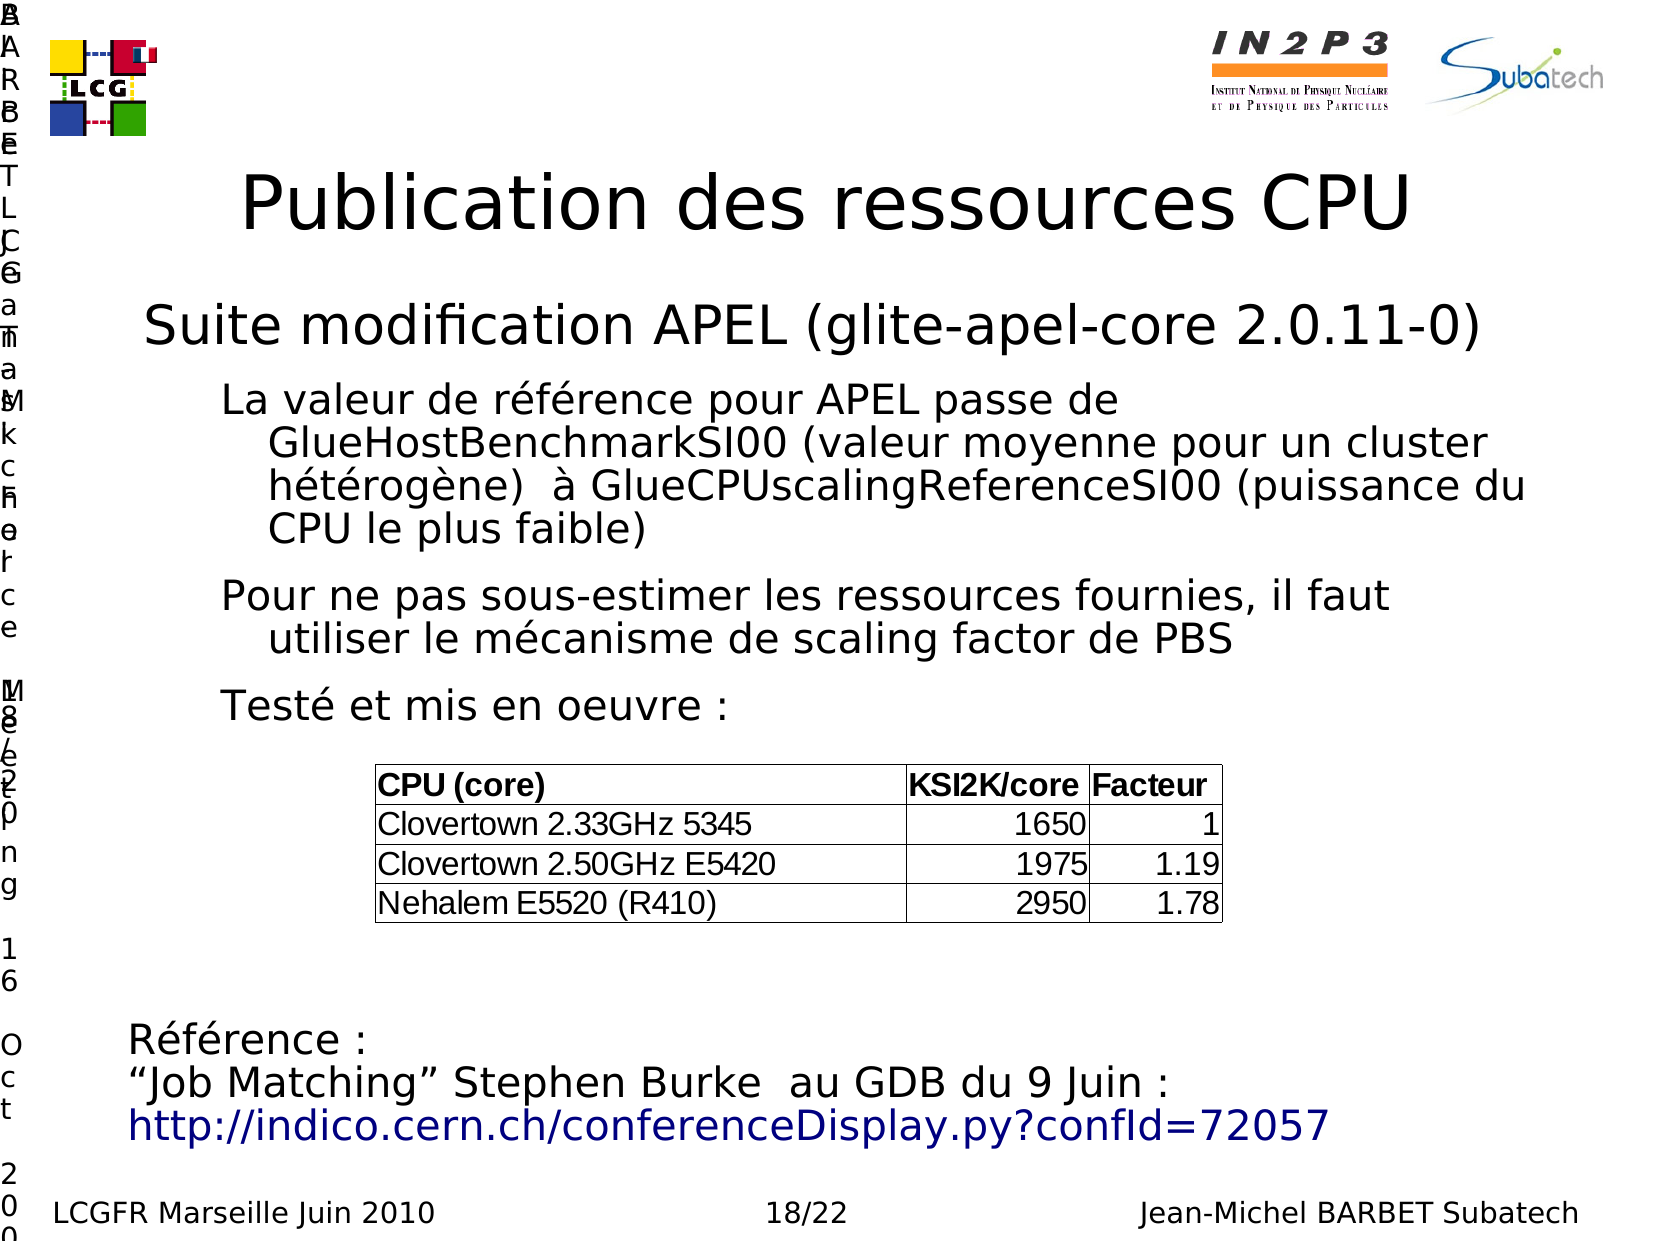

# Publication des ressources CPU
Suite modification APEL (glite-apel-core 2.0.11-0)
La valeur de référence pour APEL passe de GlueHostBenchmarkSI00 (valeur moyenne pour un cluster hétérogène) à GlueCPUscalingReferenceSI00 (puissance du CPU le plus faible)
Pour ne pas sous-estimer les ressources fournies, il faut utiliser le mécanisme de scaling factor de PBS
Testé et mis en oeuvre :
Référence :
“Job Matching” Stephen Burke au GDB du 9 Juin :
http://indico.cern.ch/conferenceDisplay.py?confId=72057